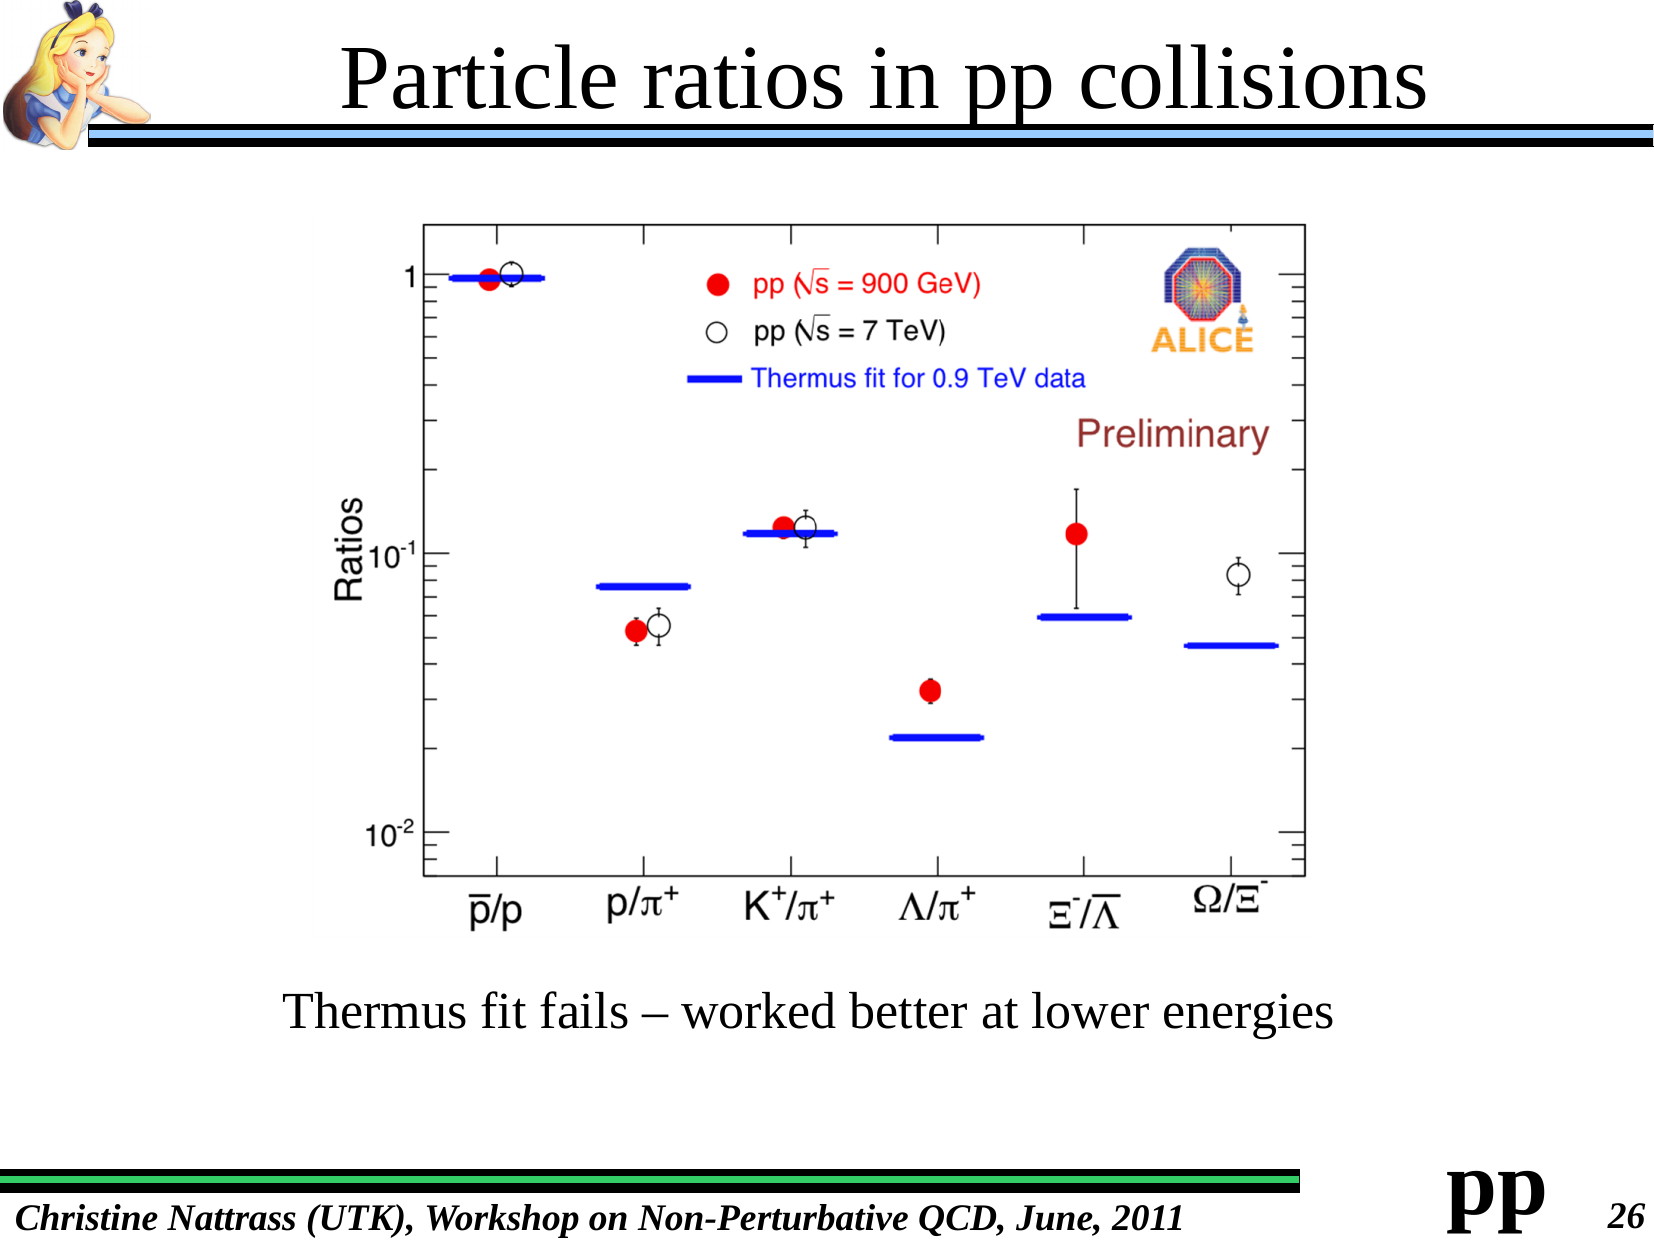

# Particle ratios in pp collisions
Thermus fit fails – worked better at lower energies
pp